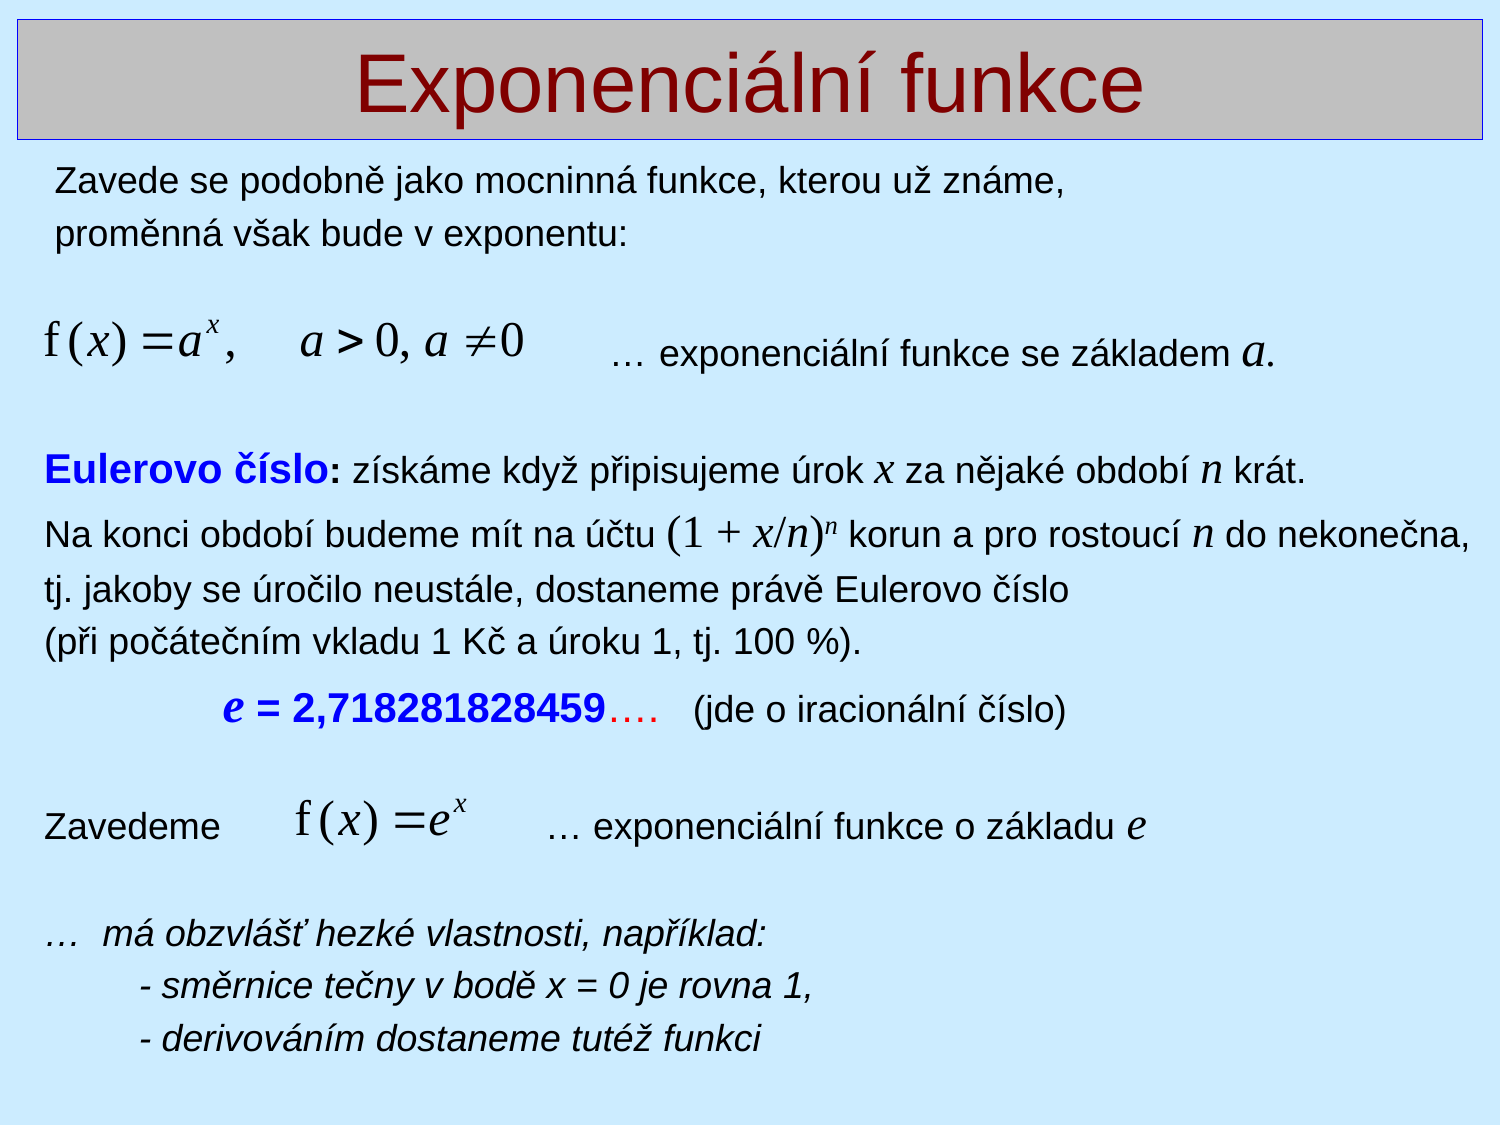

# Exponenciální funkce
 Zavede se podobně jako mocninná funkce, kterou už známe,
 proměnná však bude v exponentu:
 … exponenciální funkce se základem a.
Eulerovo číslo: získáme když připisujeme úrok x za nějaké období n krát.
Na konci období budeme mít na účtu (1 + x/n)n korun a pro rostoucí n do nekonečna,
tj. jakoby se úročilo neustále, dostaneme právě Eulerovo číslo
(při počátečním vkladu 1 Kč a úroku 1, tj. 100 %).
 e = 2,718281828459…. (jde o iracionální číslo)
Zavedeme … exponenciální funkce o základu e
… má obzvlášť hezké vlastnosti, například:
 - směrnice tečny v bodě x = 0 je rovna 1,
 - derivováním dostaneme tutéž funkci